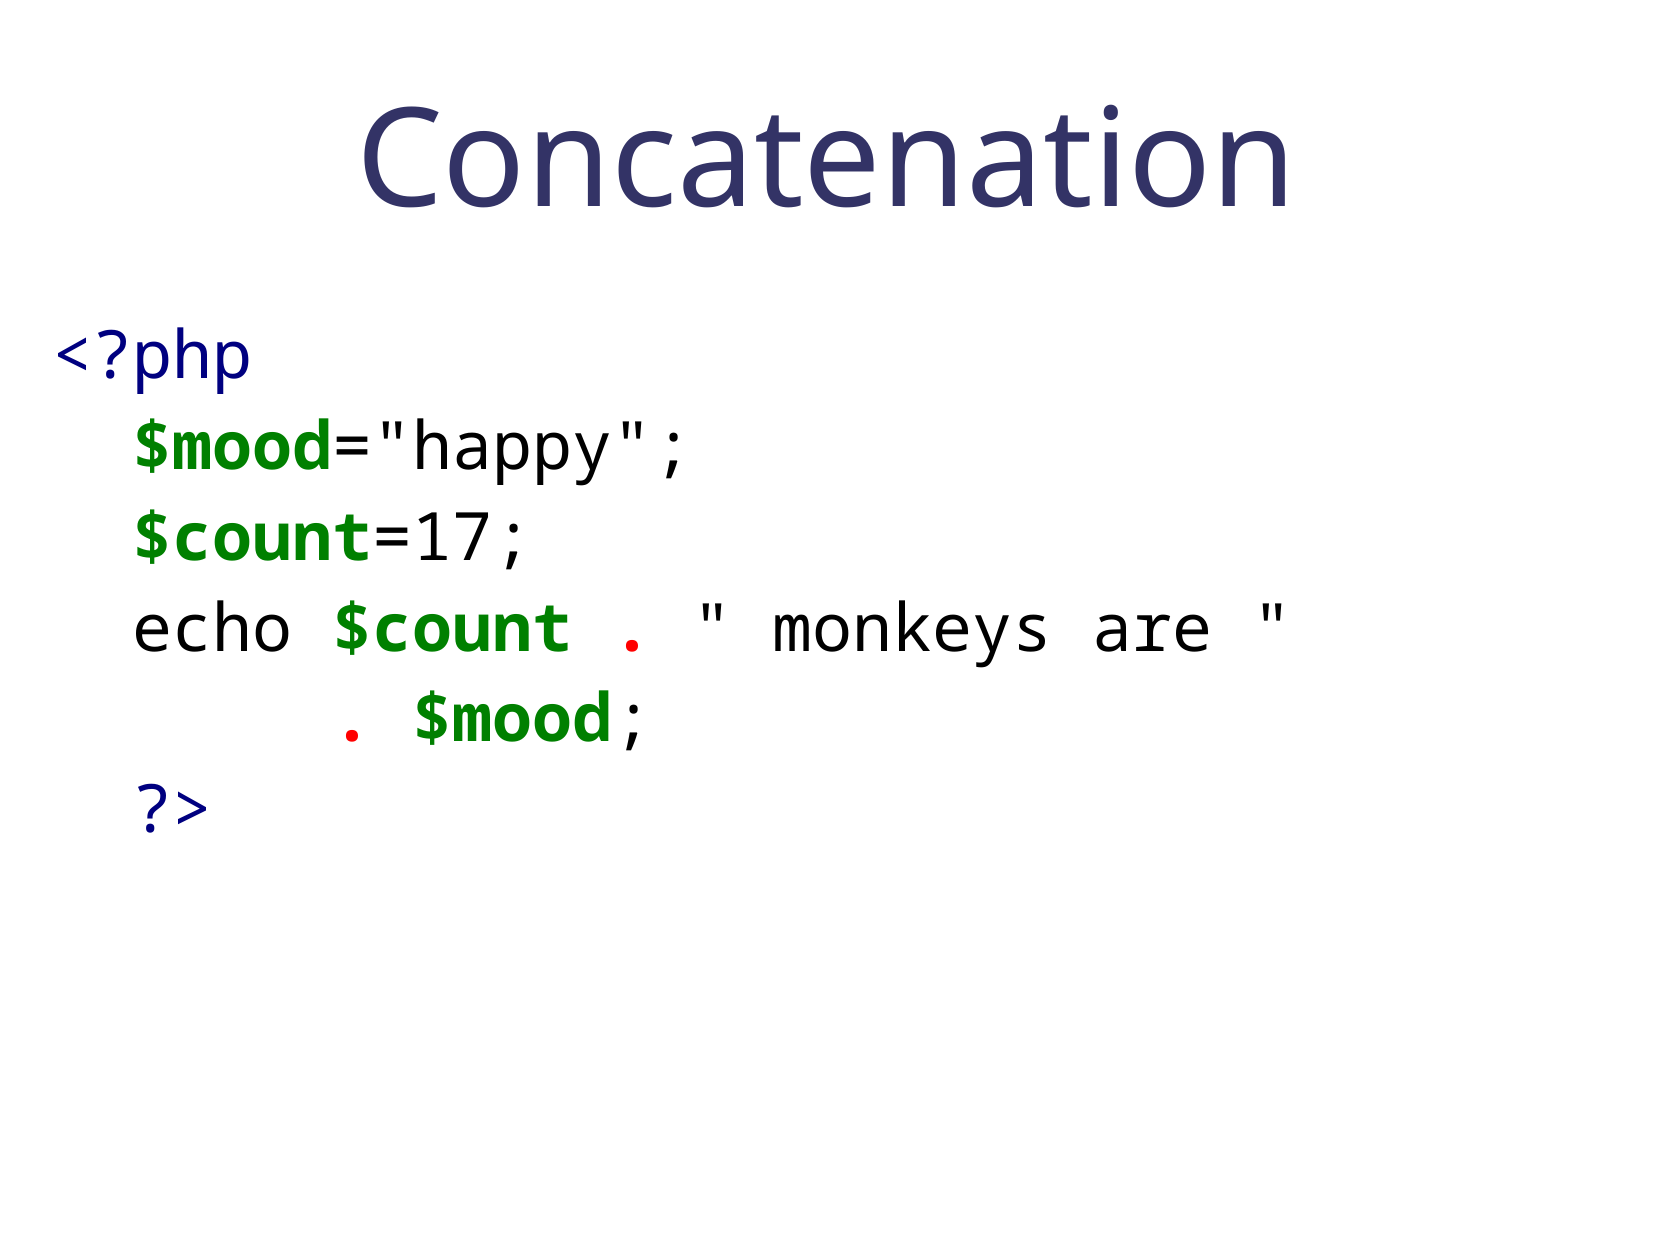

# Concatenation
<?php
 $mood="happy";
 $count=17;
 echo $count . " monkeys are "
 . $mood;
 ?>